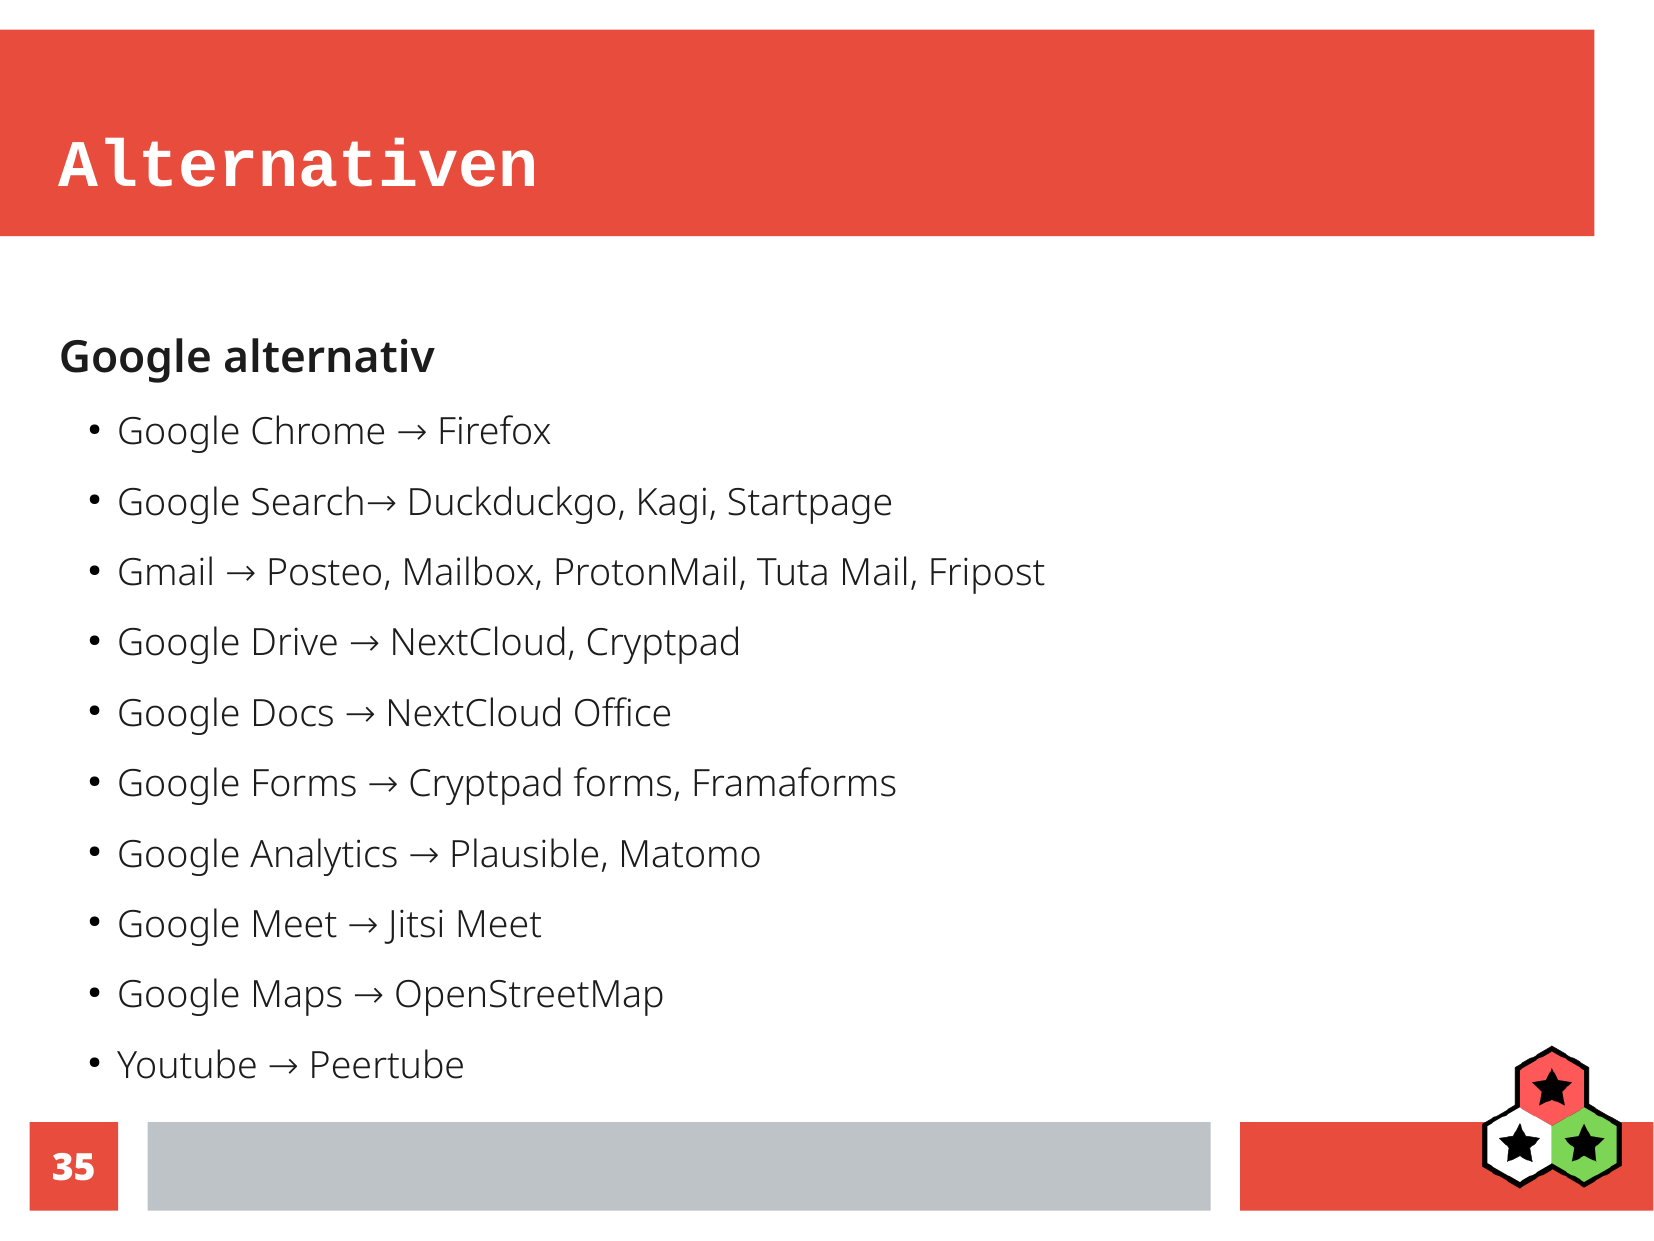

# Alternativen
Google alternativ
Google Chrome → Firefox
Google Search→ Duckduckgo, Kagi, Startpage
Gmail → Posteo, Mailbox, ProtonMail, Tuta Mail, Fripost
Google Drive → NextCloud, Cryptpad
Google Docs → NextCloud Office
Google Forms → Cryptpad forms, Framaforms
Google Analytics → Plausible, Matomo
Google Meet → Jitsi Meet
Google Maps → OpenStreetMap
Youtube → Peertube
35